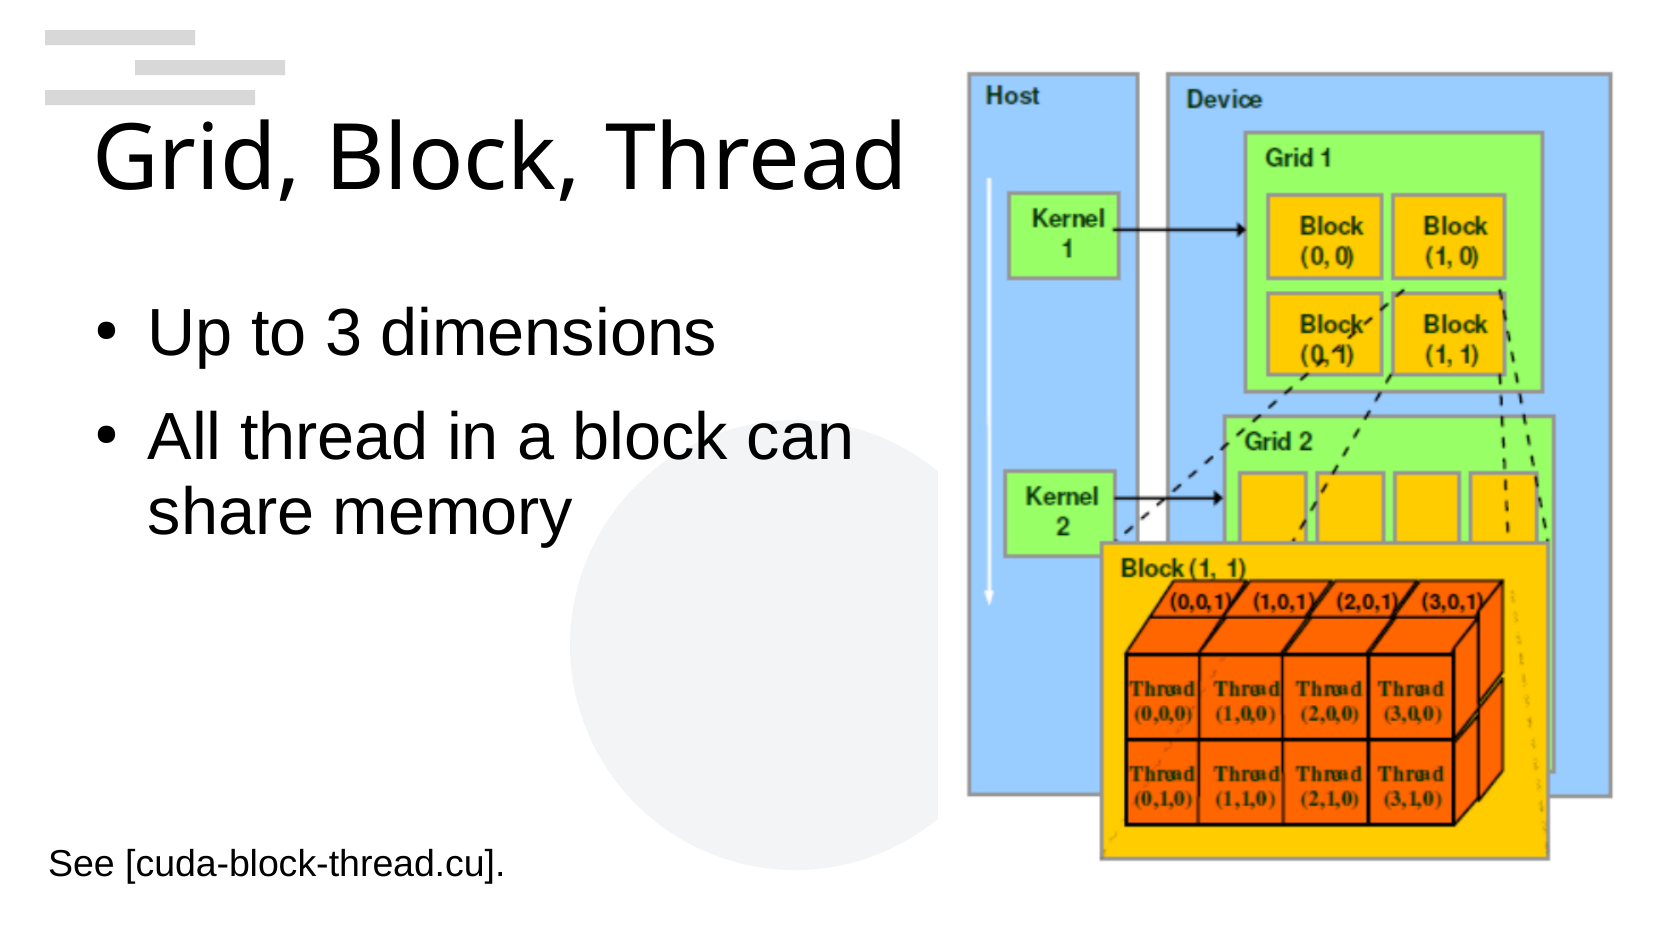

# Grid, Block, Thread
Up to 3 dimensions
All thread in a block can share memory
See [cuda-block-thread.cu].